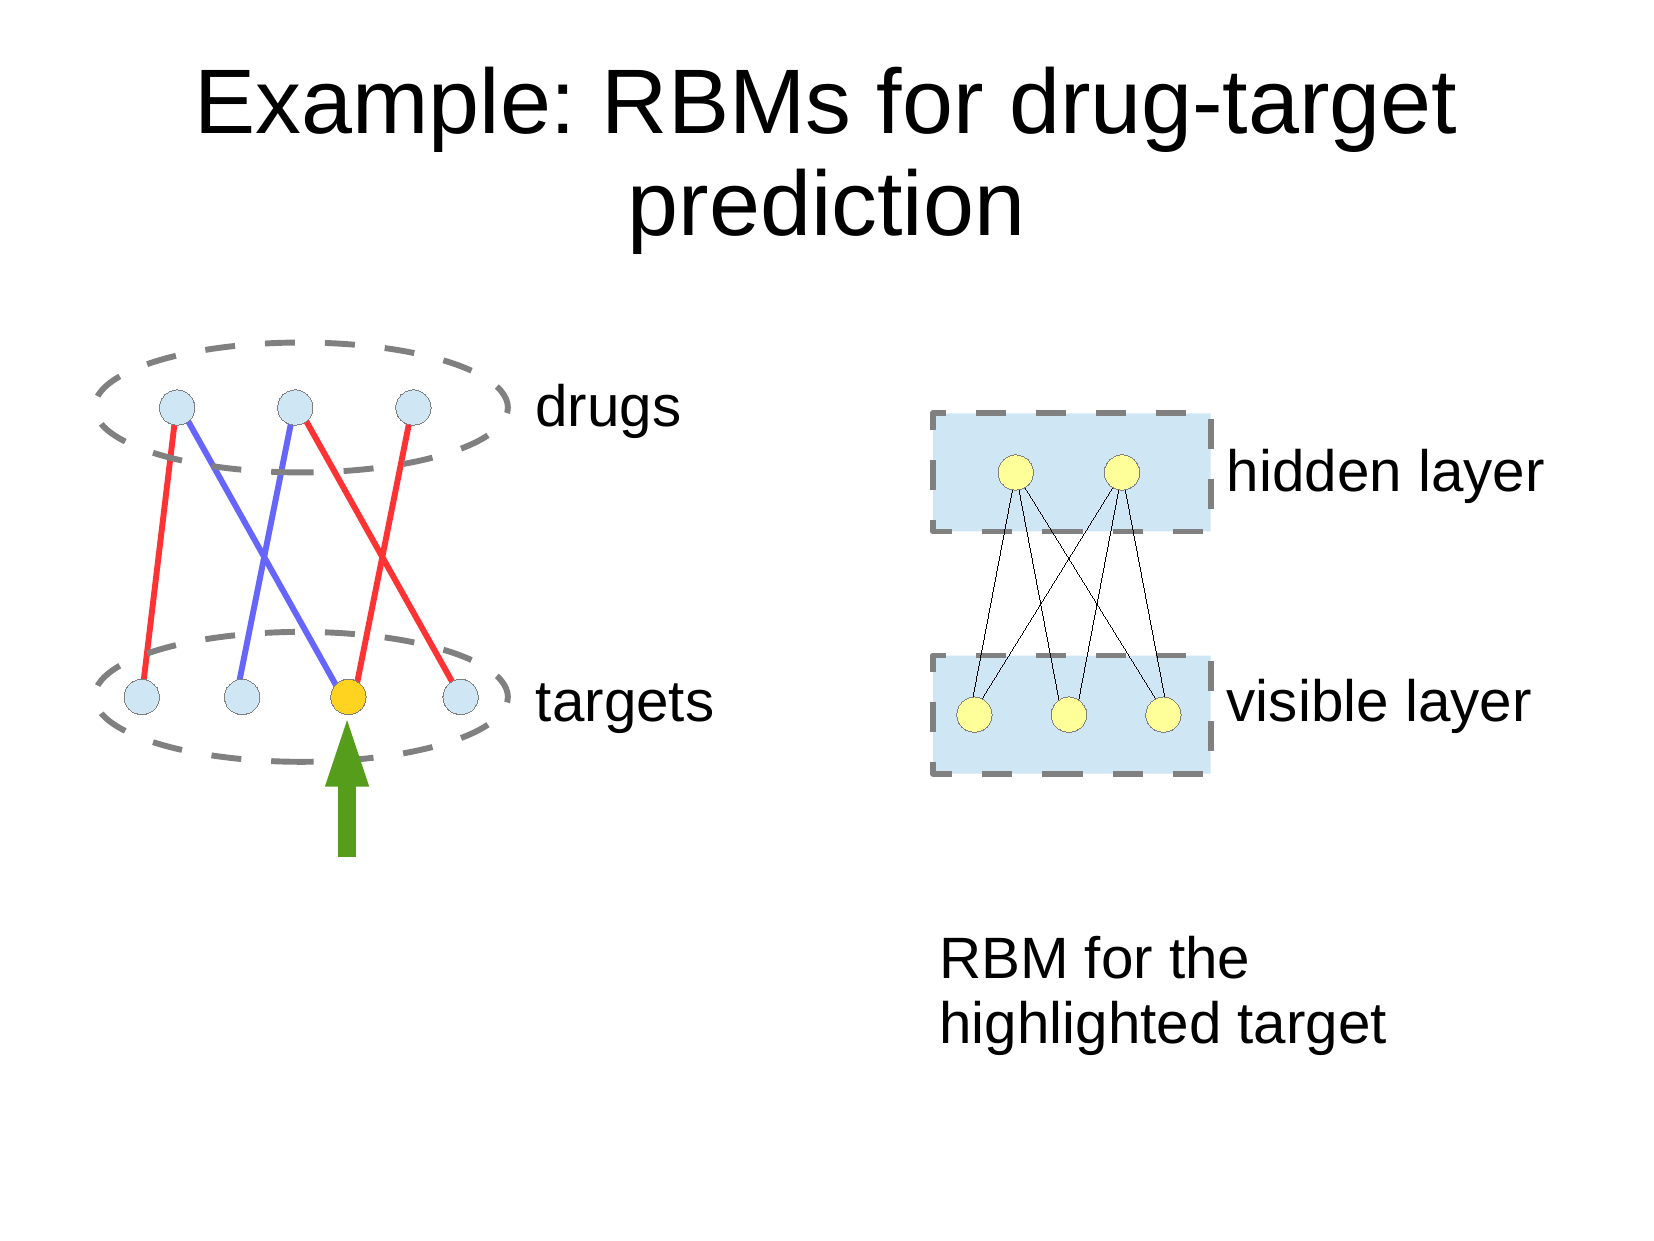

# Example: RBMs for drug-target prediction
drugs
hidden layer
targets
visible layer
RBM for the
highlighted target